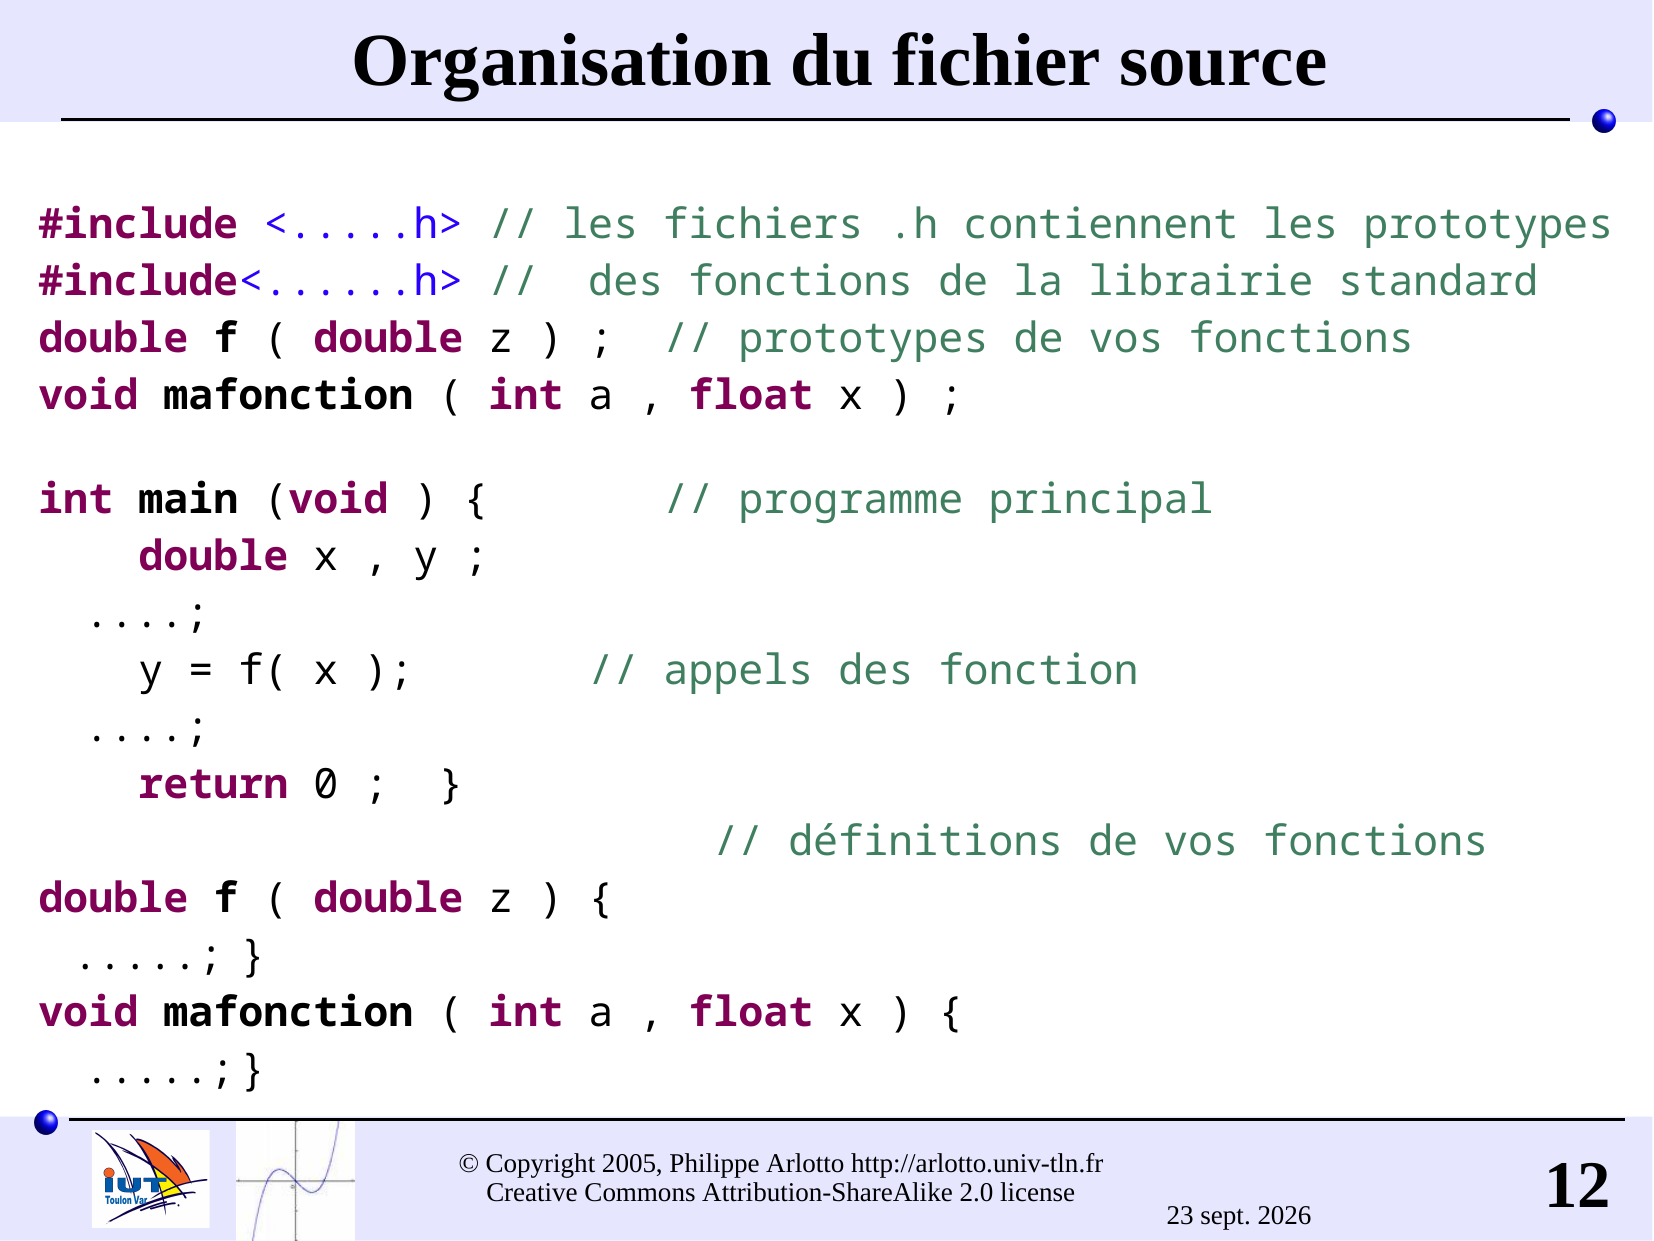

# Organisation du fichier source
#include <.....h> // les fichiers .h contiennent les prototypes
#include<......h> // des fonctions de la librairie standard
double f ( double z ) ; // prototypes de vos fonctions
void mafonction ( int a , float x ) ;
int main (void ) { // programme principal
 double x , y ;
 ....;
 y = f( x ); // appels des fonction
 ....;
 return 0 ; }
 // définitions de vos fonctions
double f ( double z ) {
 .....; }
void mafonction ( int a , float x ) {
 .....; }